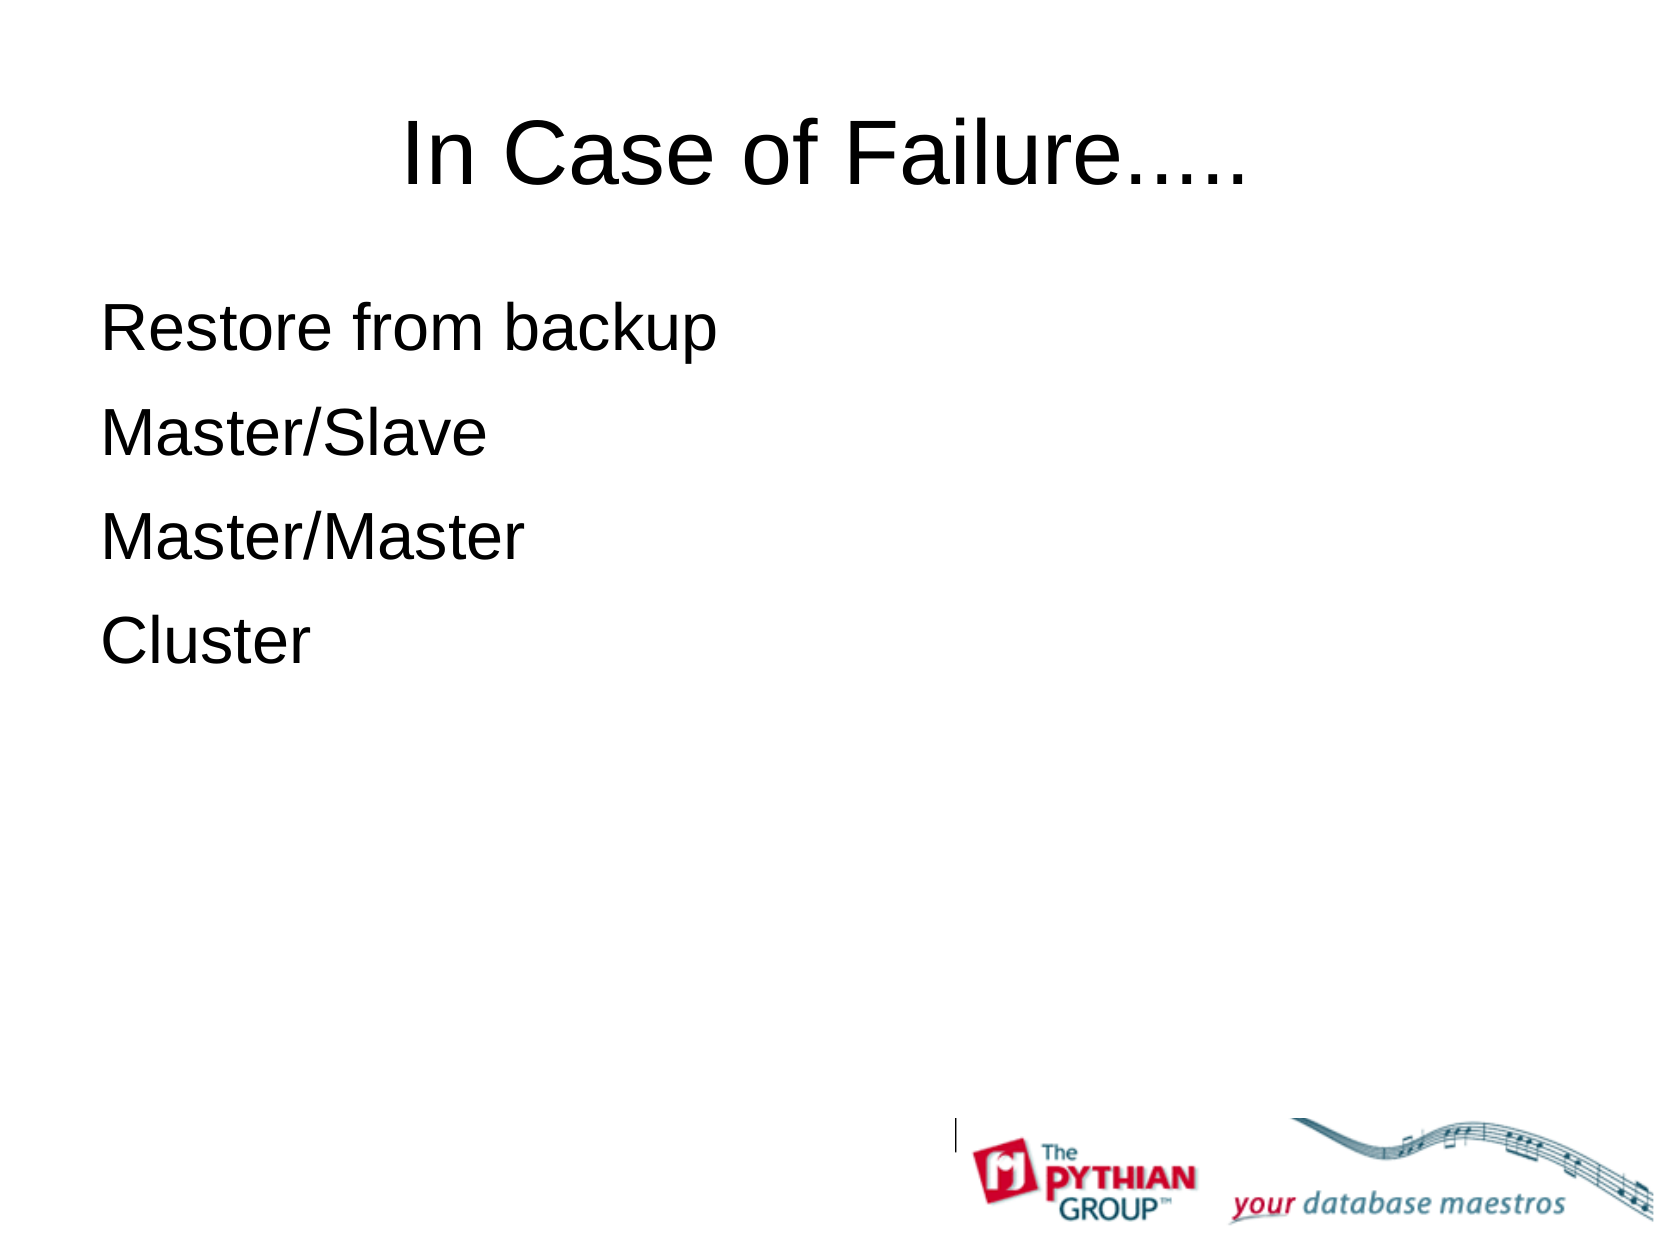

# In Case of Failure.....
Restore from backup
Master/Slave
Master/Master
Cluster